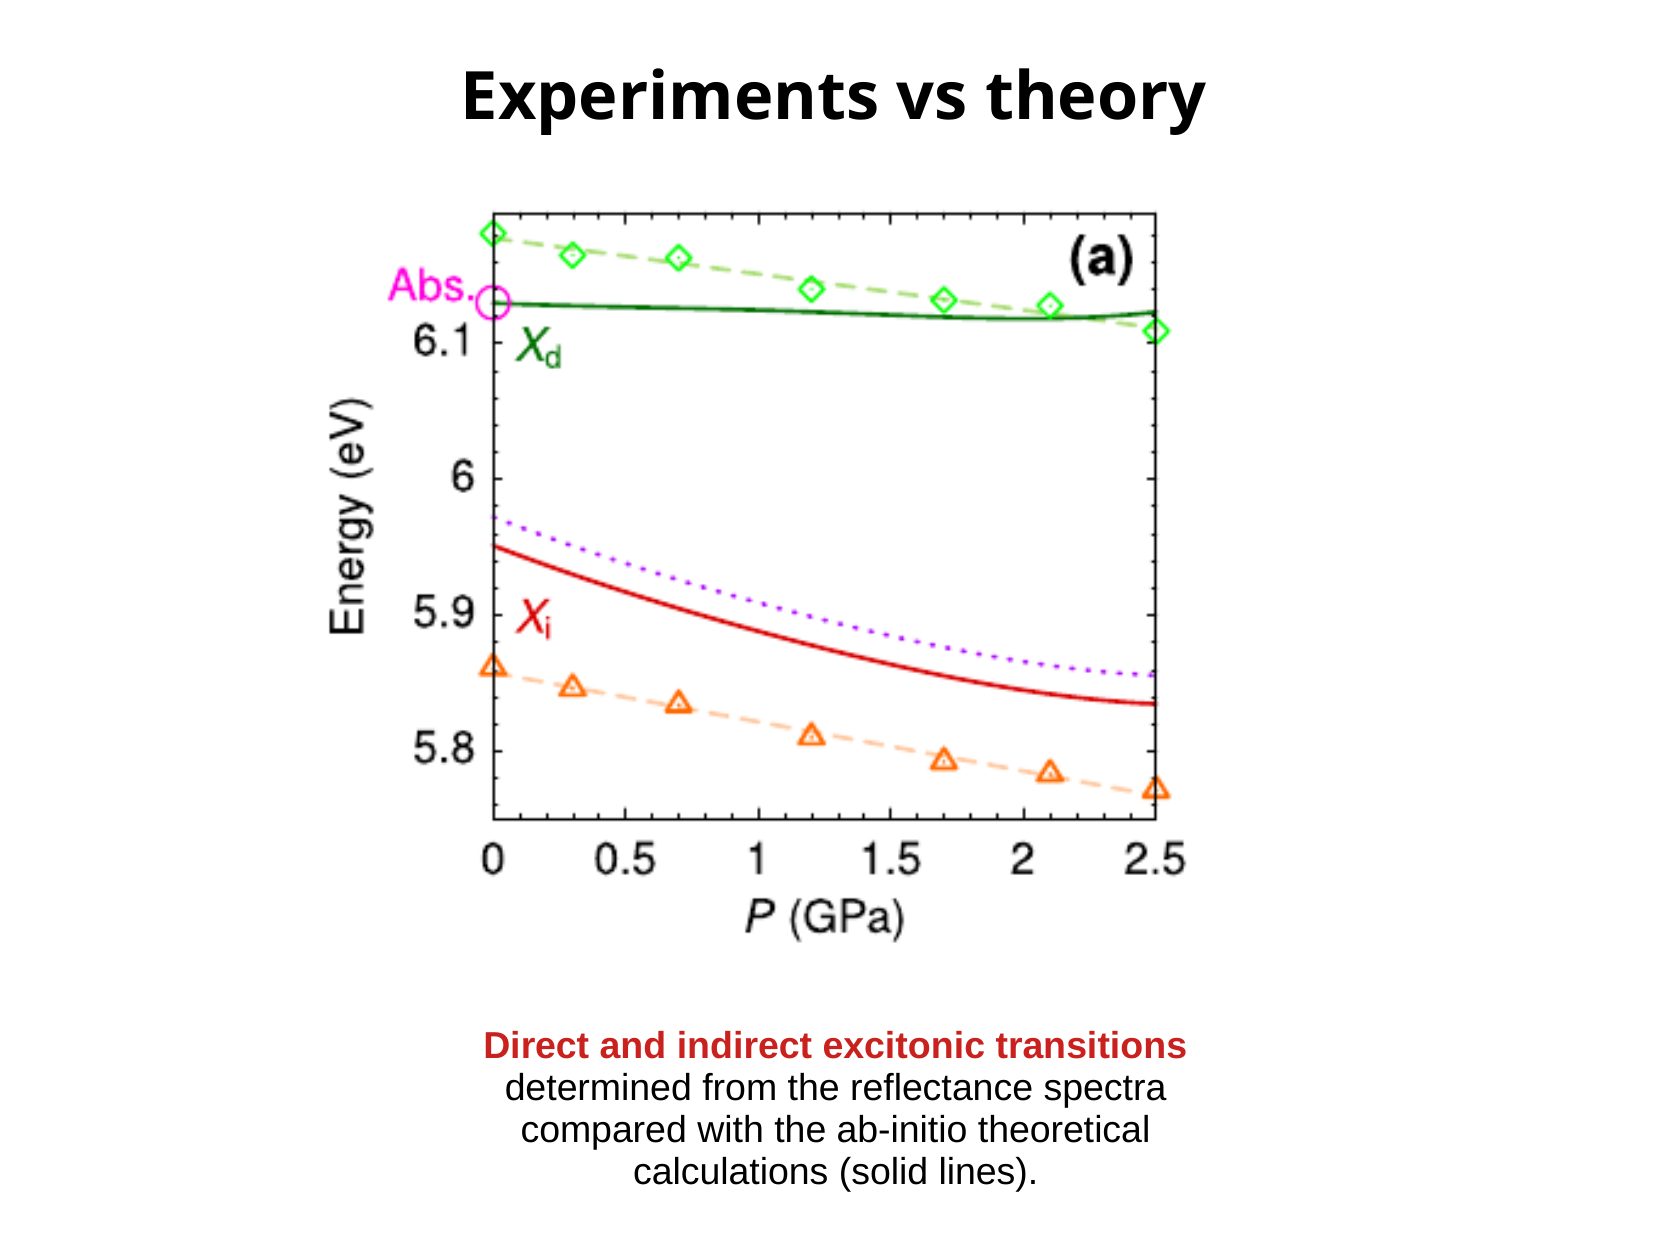

# Experiments vs theory
Direct and indirect excitonic transitions determined from the reflectance spectra compared with the ab-initio theoretical calculations (solid lines).